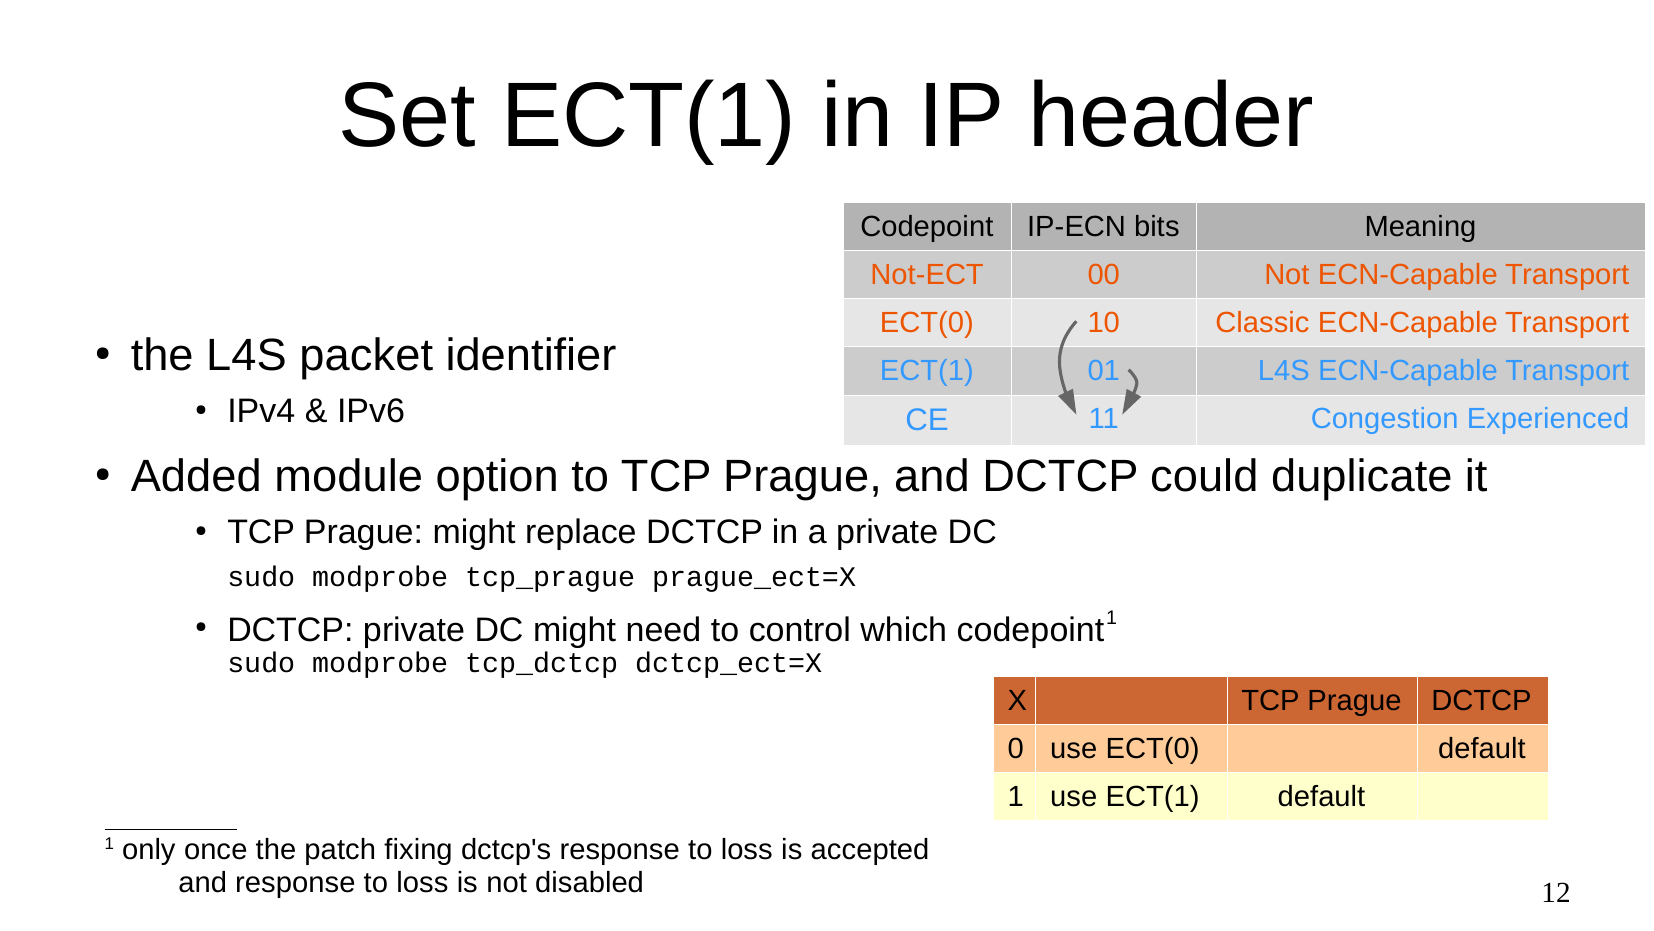

# Set ECT(1) in IP header
| Codepoint | IP-ECN bits | Meaning |
| --- | --- | --- |
| Not-ECT | 00 | Not ECN-Capable Transport |
| ECT(0) | 10 | Classic ECN-Capable Transport |
| ECT(1) | 01 | L4S ECN-Capable Transport |
| CE | 11 | Congestion Experienced |
the L4S packet identifier
IPv4 & IPv6
Added module option to TCP Prague, and DCTCP could duplicate it
TCP Prague: might replace DCTCP in a private DC
sudo modprobe tcp_prague prague_ect=X
DCTCP: private DC might need to control which codepoint1
sudo modprobe tcp_dctcp dctcp_ect=X
| X | | TCP Prague | DCTCP |
| --- | --- | --- | --- |
| 0 | use ECT(0) | | default |
| 1 | use ECT(1) | default | |
1 only once the patch fixing dctcp's response to loss is accepted
	and response to loss is not disabled
12